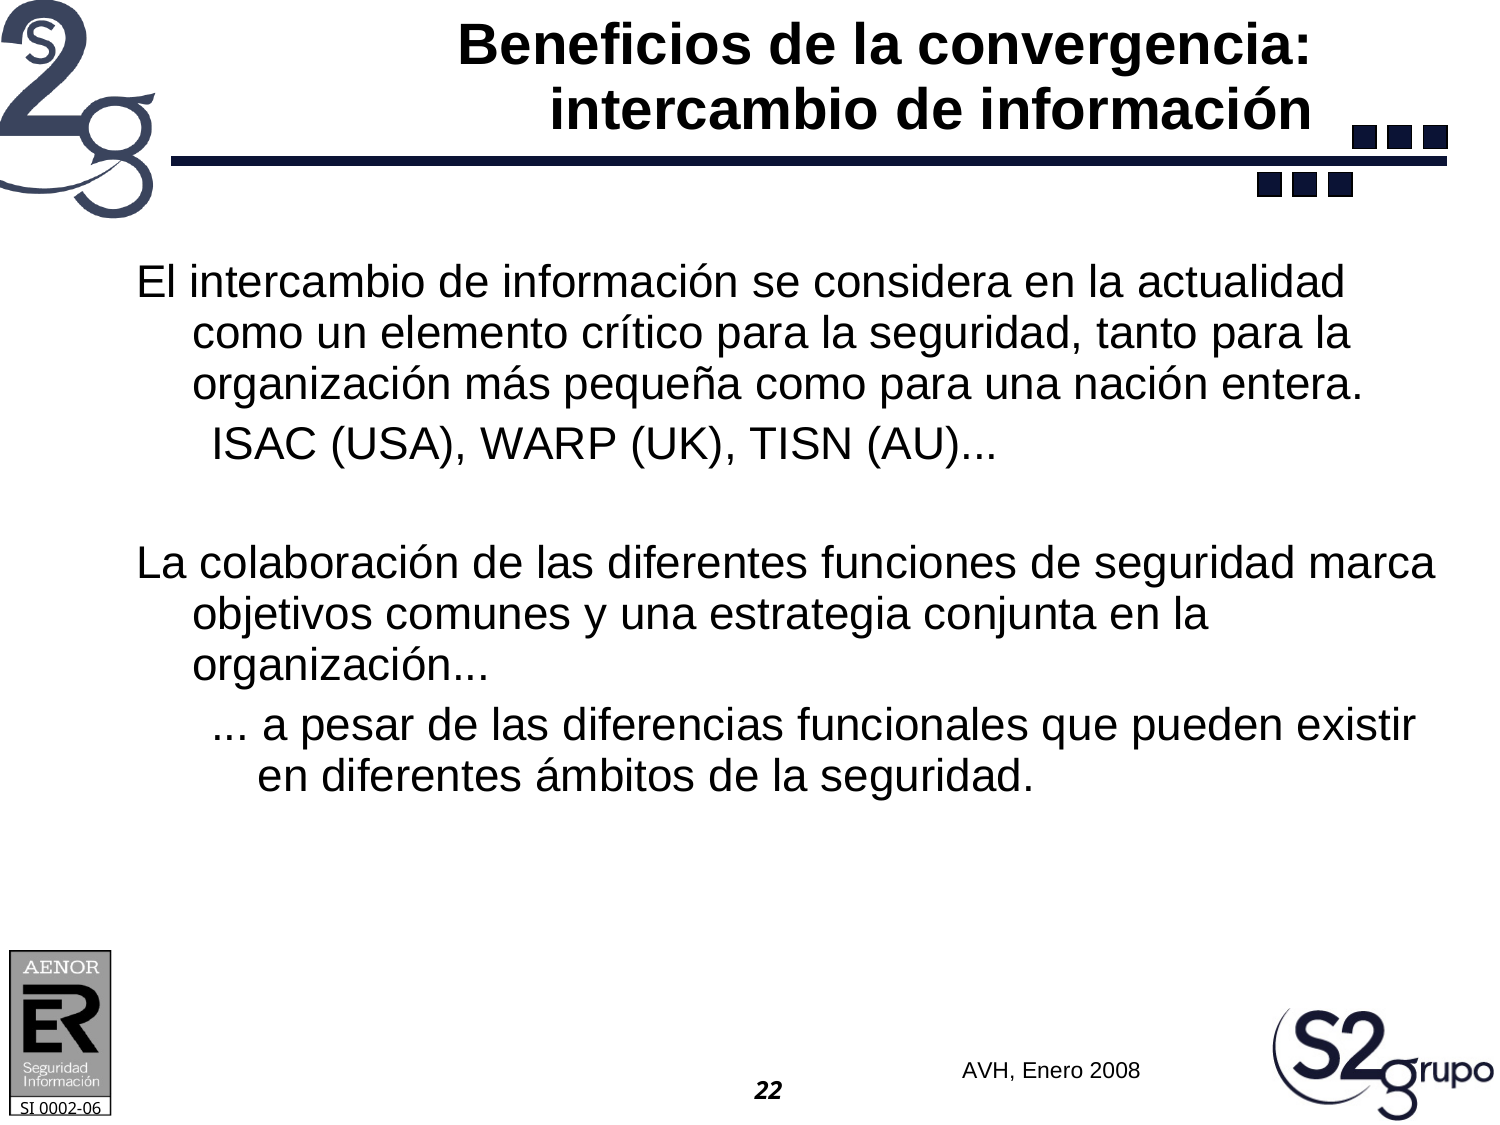

# Beneficios de la convergencia: intercambio de información
El intercambio de información se considera en la actualidad como un elemento crítico para la seguridad, tanto para la organización más pequeña como para una nación entera.
ISAC (USA), WARP (UK), TISN (AU)...
La colaboración de las diferentes funciones de seguridad marca objetivos comunes y una estrategia conjunta en la organización...
... a pesar de las diferencias funcionales que pueden existir en diferentes ámbitos de la seguridad.
AVH, Enero 2008